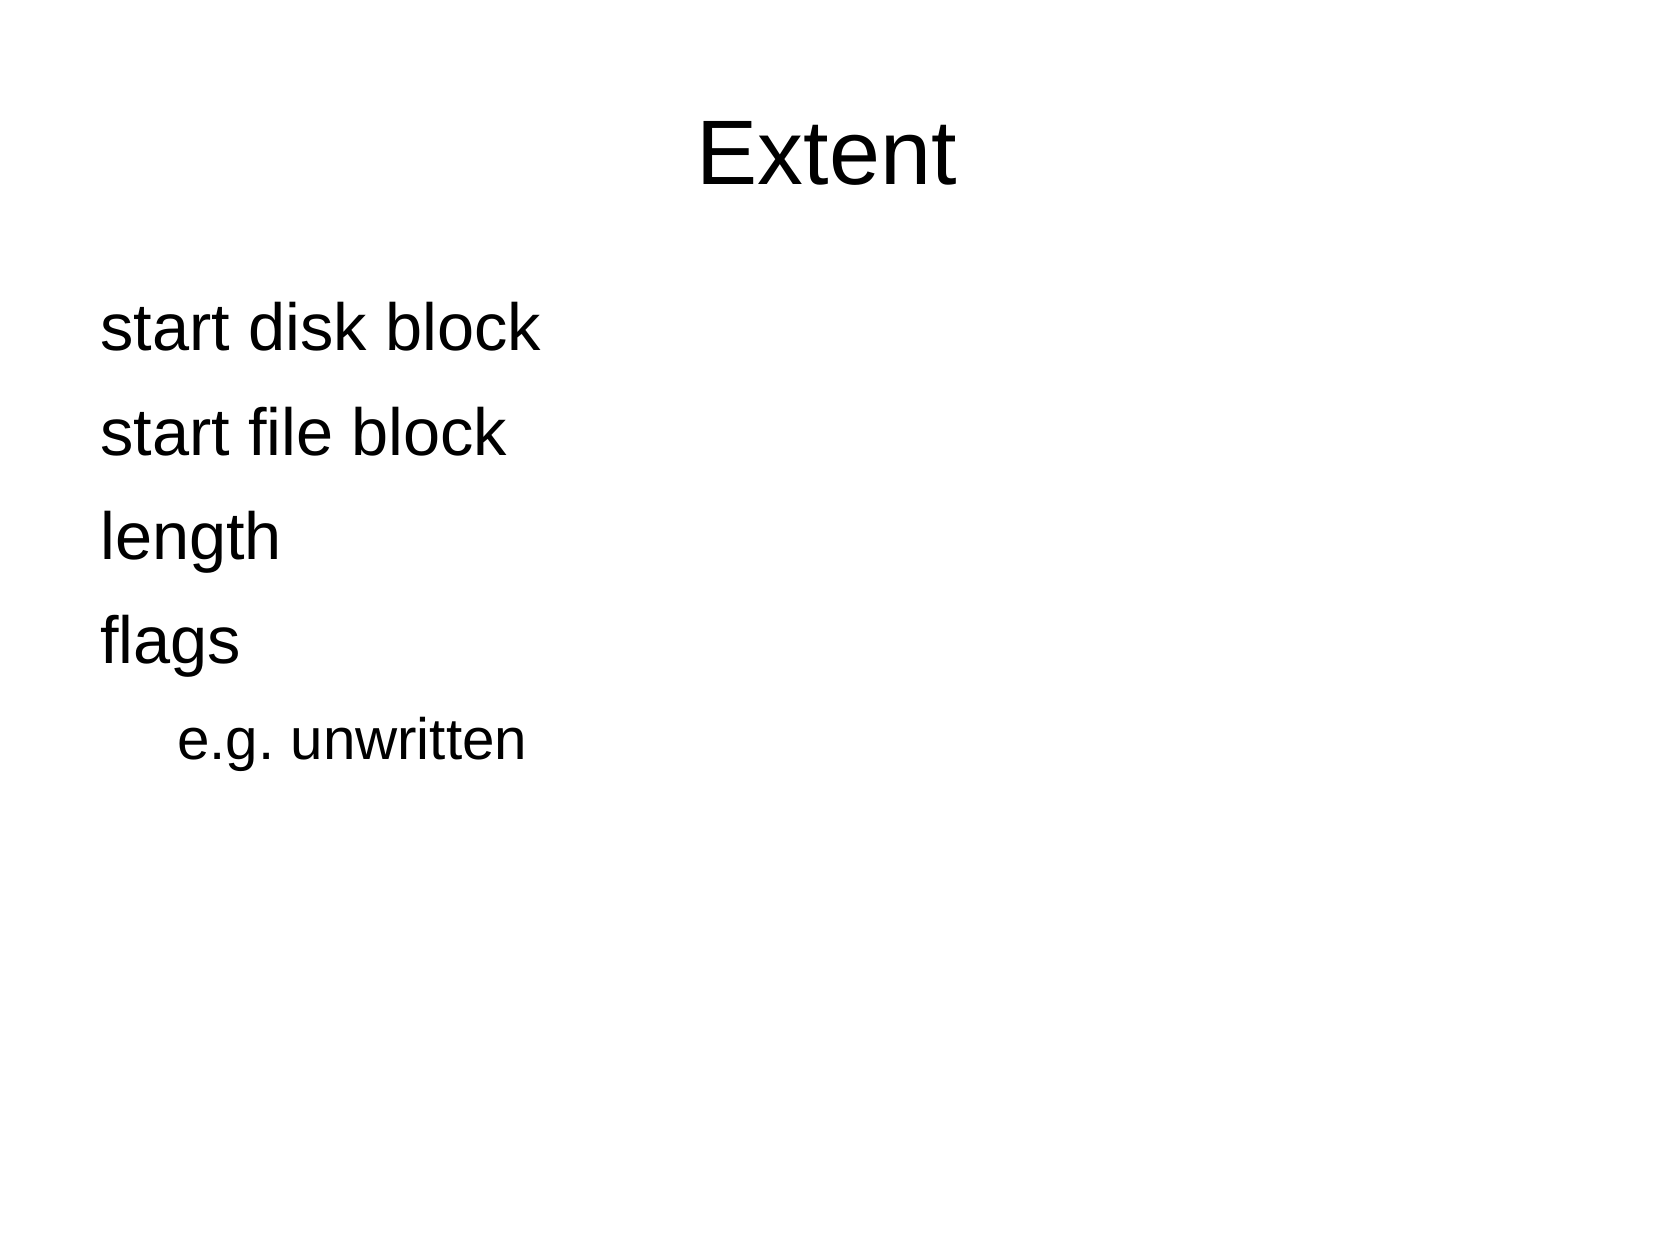

# Extent
start disk block
start file block
length
flags
e.g. unwritten